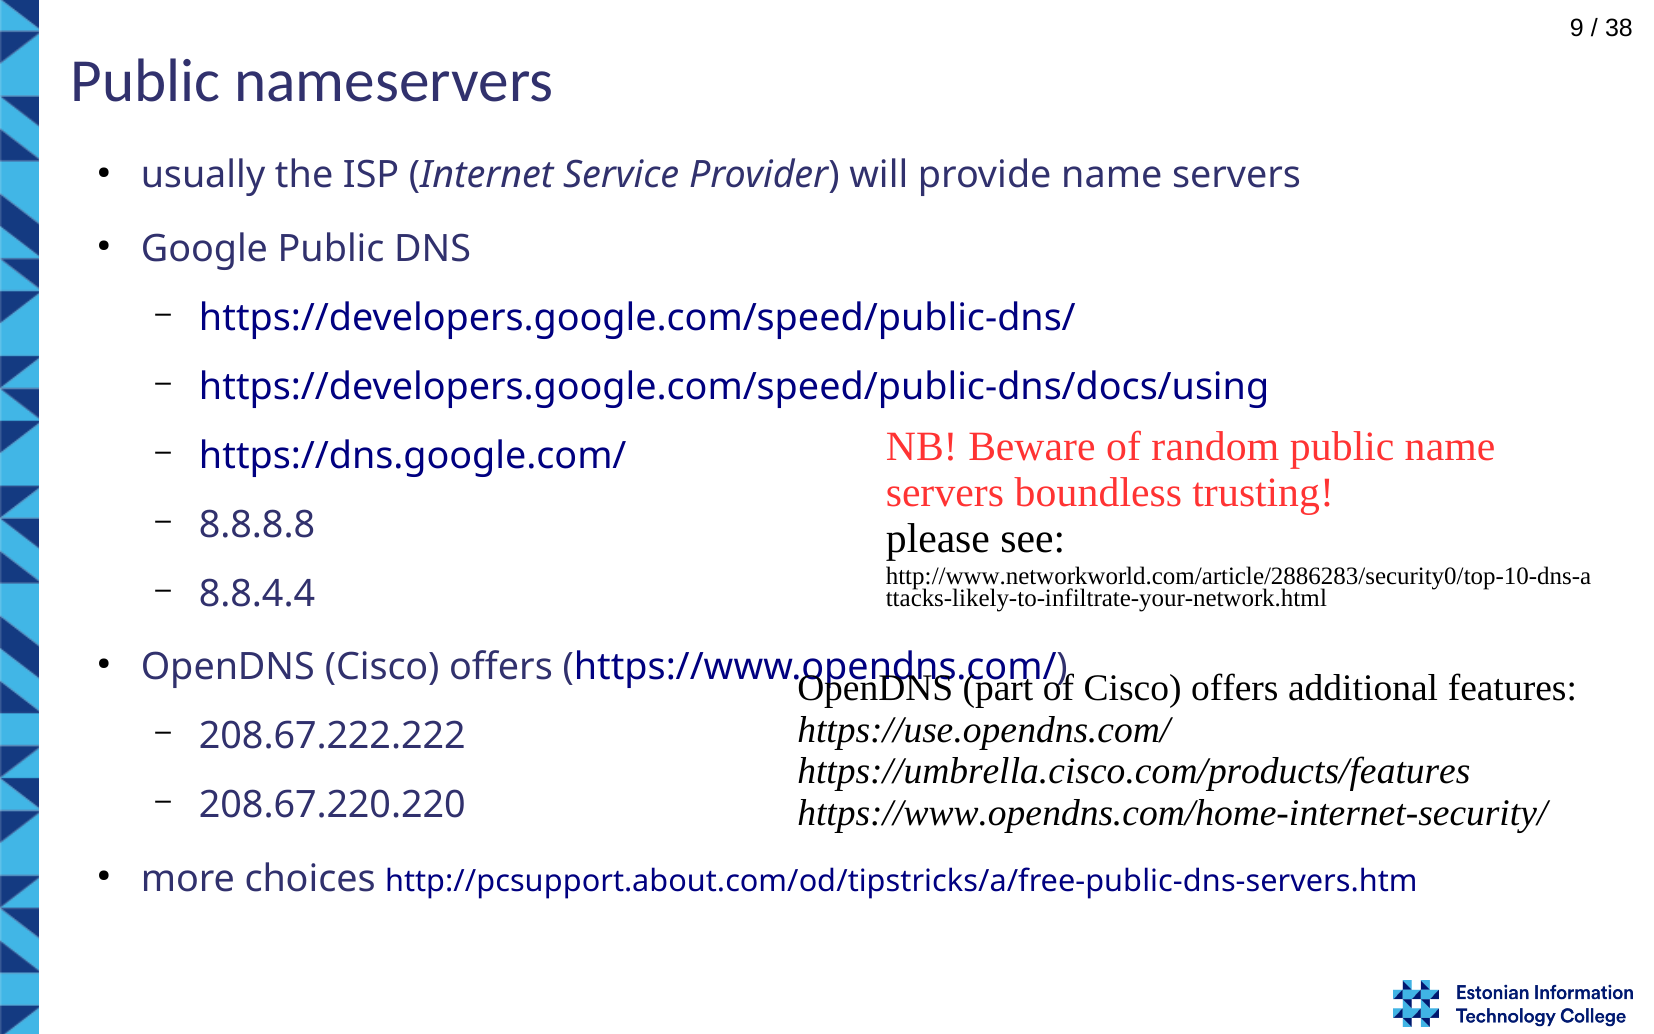

# Public nameservers
usually the ISP (Internet Service Provider) will provide name servers
Google Public DNS
https://developers.google.com/speed/public-dns/
https://developers.google.com/speed/public-dns/docs/using
https://dns.google.com/
8.8.8.8
8.8.4.4
OpenDNS (Cisco) offers (https://www.opendns.com/)
208.67.222.222
208.67.220.220
more choices http://pcsupport.about.com/od/tipstricks/a/free-public-dns-servers.htm
NB! Beware of random public name servers boundless trusting!
please see: http://www.networkworld.com/article/2886283/security0/top-10-dns-attacks-likely-to-infiltrate-your-network.html
OpenDNS (part of Cisco) offers additional features:
https://use.opendns.com/
https://umbrella.cisco.com/products/features
https://www.opendns.com/home-internet-security/